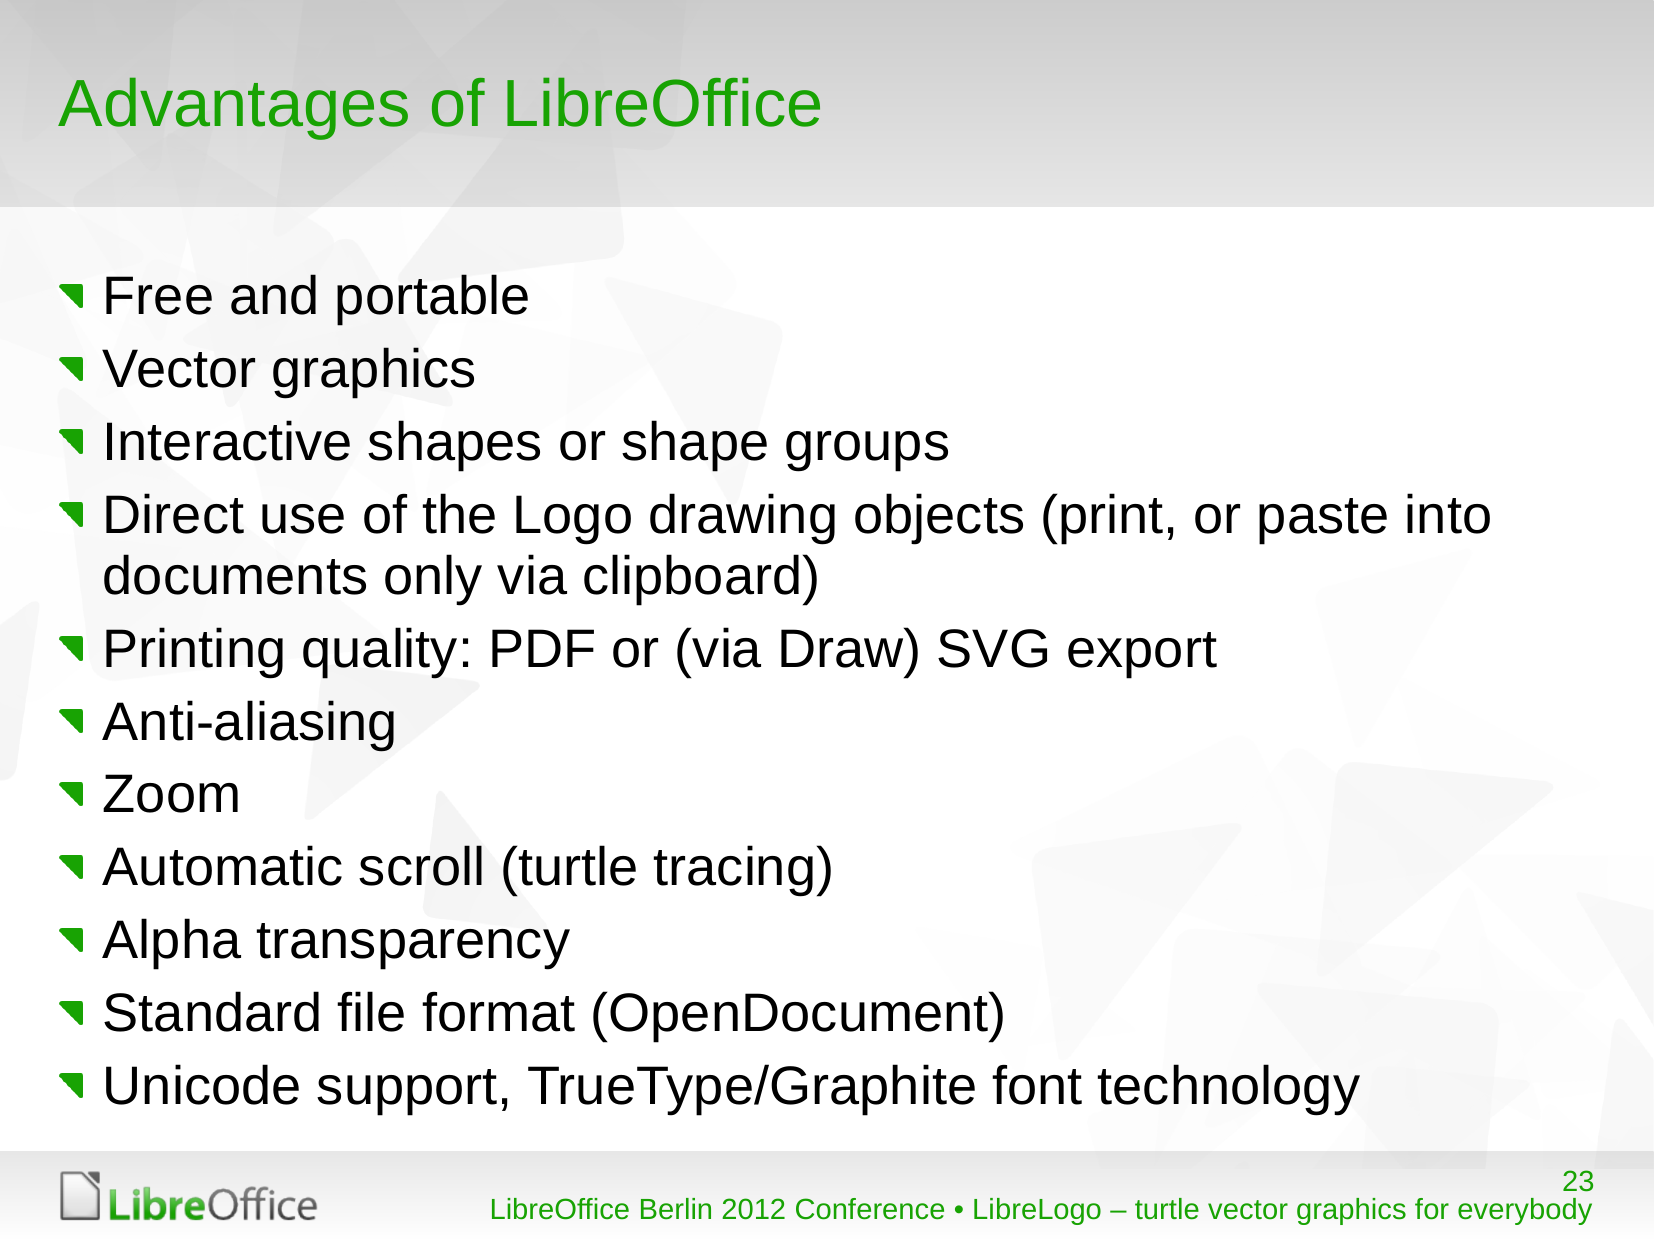

# Advantages of LibreOffice
Free and portable
Vector graphics
Interactive shapes or shape groups
Direct use of the Logo drawing objects (print, or paste into documents only via clipboard)
Printing quality: PDF or (via Draw) SVG export
Anti-aliasing
Zoom
Automatic scroll (turtle tracing)
Alpha transparency
Standard file format (OpenDocument)
Unicode support, TrueType/Graphite font technology
23
LibreOffice Berlin 2012 Conference • LibreLogo – turtle vector graphics for everybody